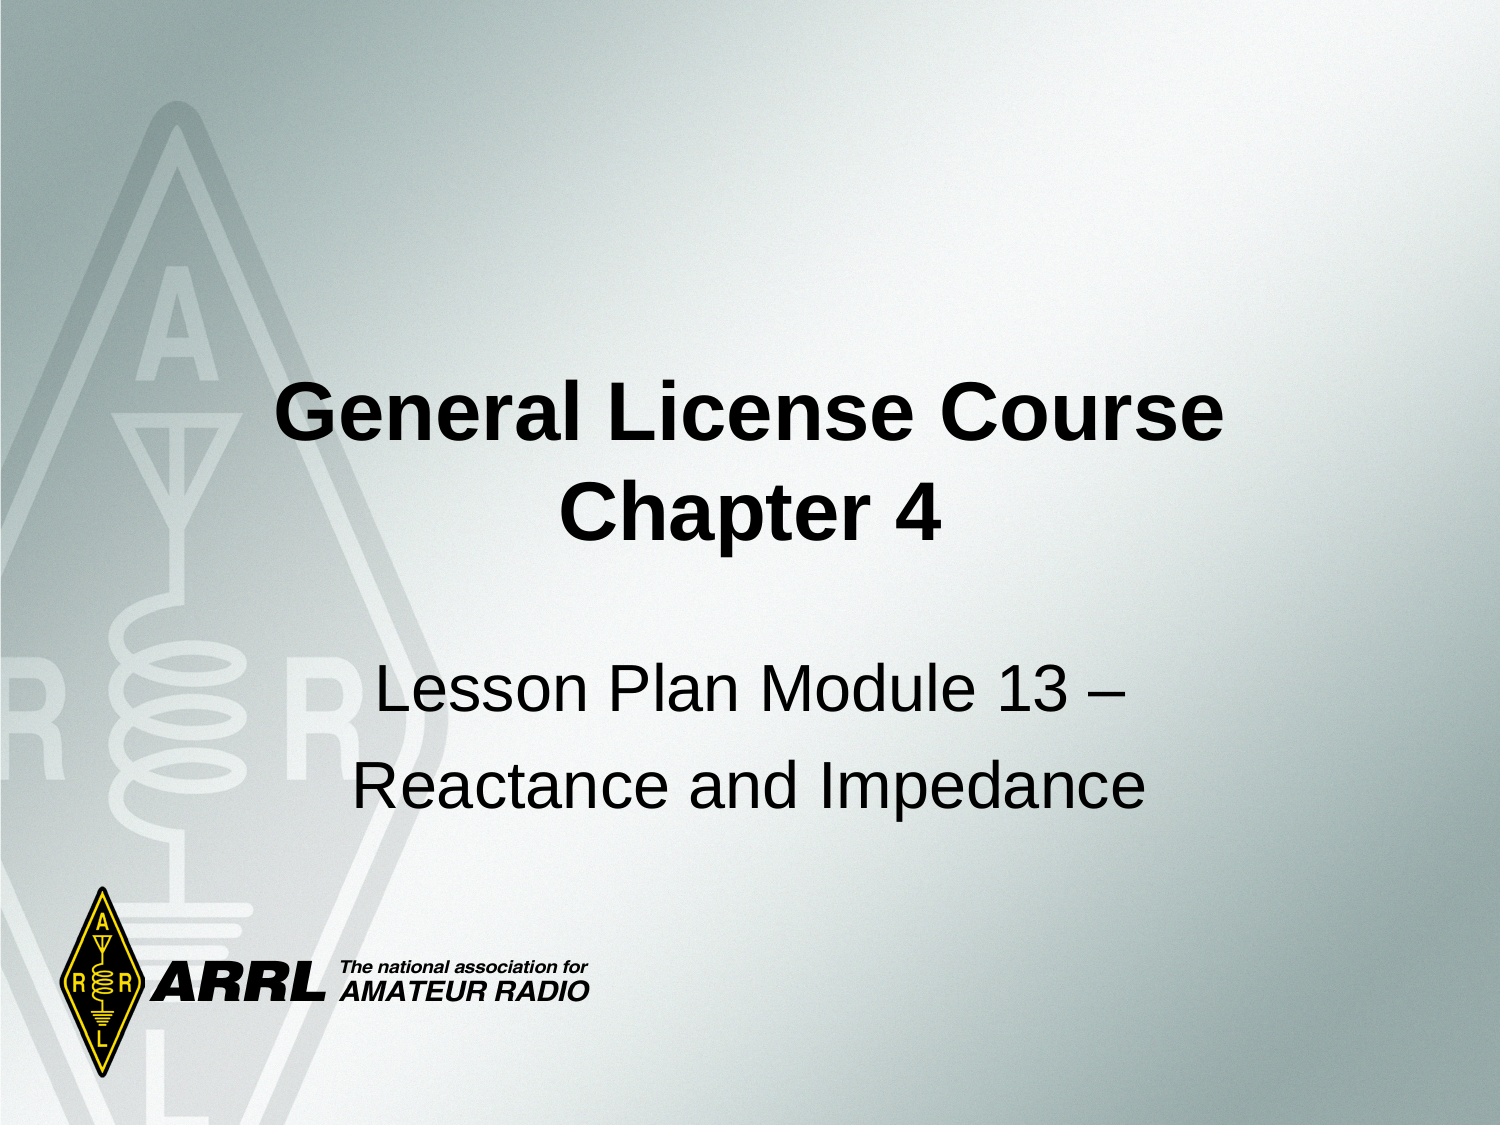

# General License Course Chapter 4
Lesson Plan Module 13 –
Reactance and Impedance